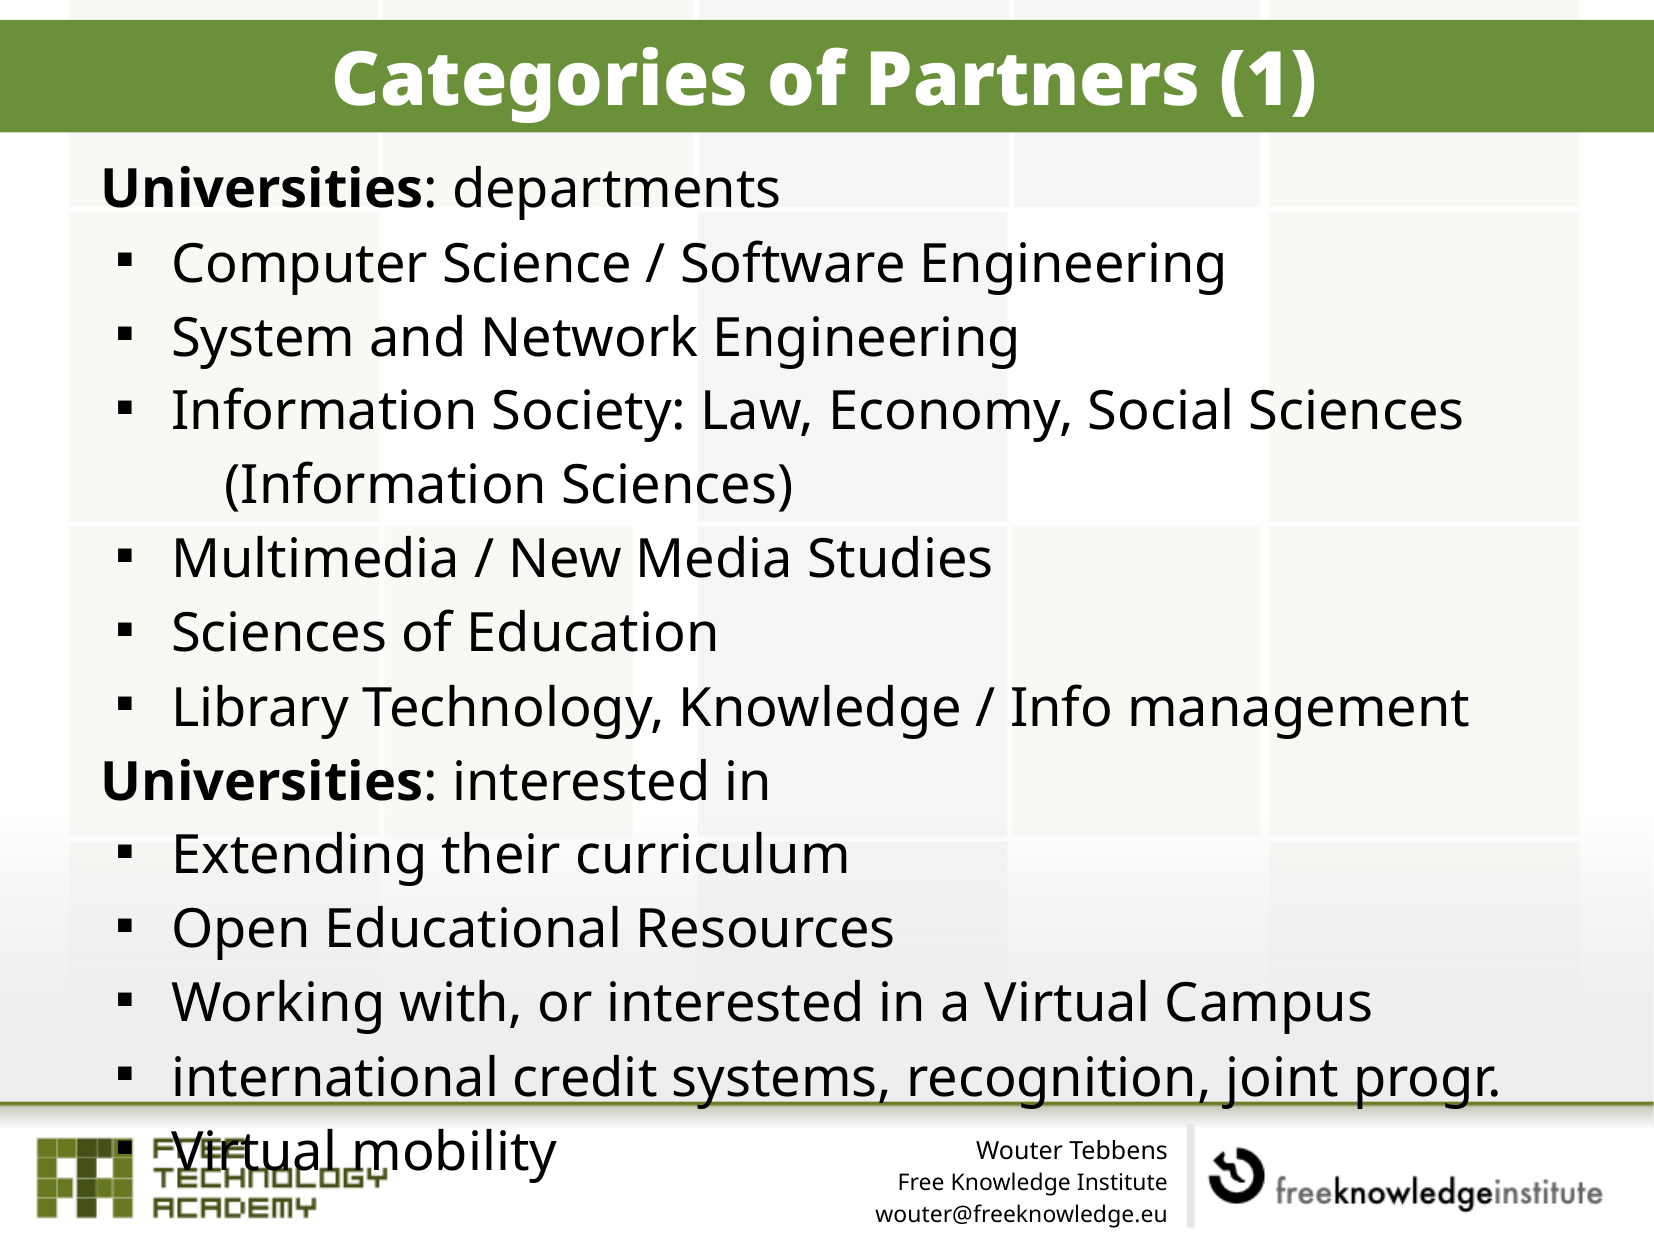

# Categories of Partners (1)
Universities: departments
Computer Science / Software Engineering
System and Network Engineering
Information Society: Law, Economy, Social Sciences (Information Sciences)
Multimedia / New Media Studies
Sciences of Education
Library Technology, Knowledge / Info management
Universities: interested in
Extending their curriculum
Open Educational Resources
Working with, or interested in a Virtual Campus
international credit systems, recognition, joint progr.
Virtual mobility